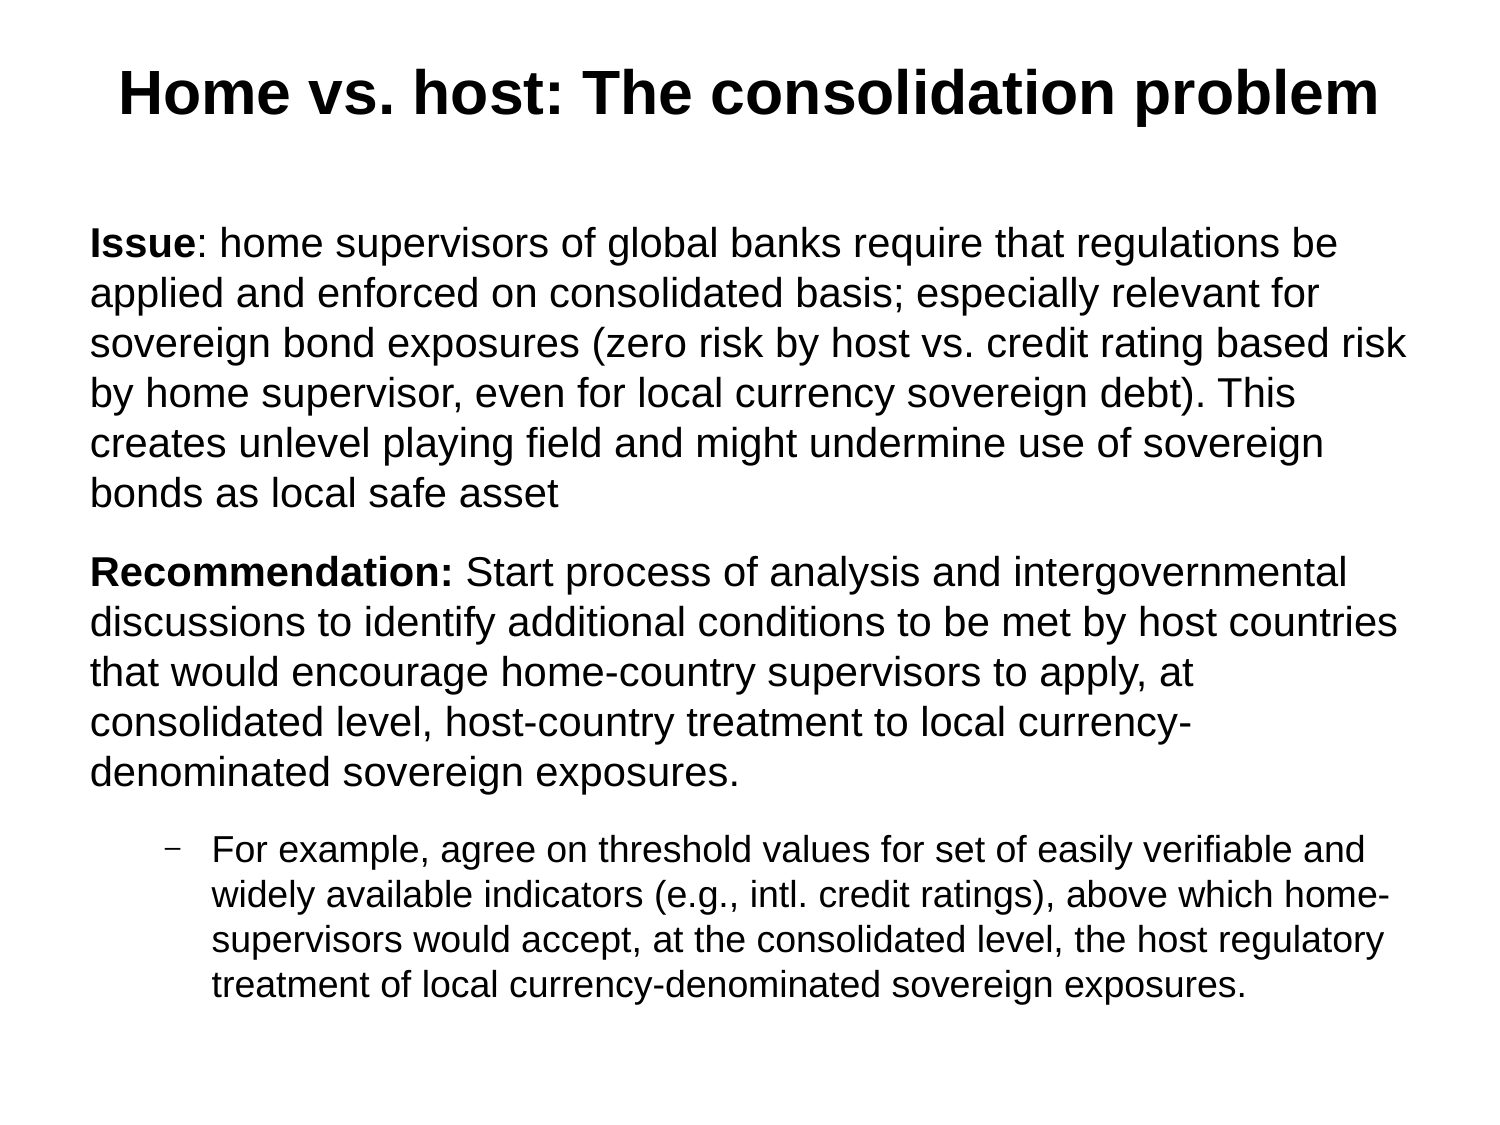

# Home vs. host: The consolidation problem
Issue: home supervisors of global banks require that regulations be applied and enforced on consolidated basis; especially relevant for sovereign bond exposures (zero risk by host vs. credit rating based risk by home supervisor, even for local currency sovereign debt). This creates unlevel playing field and might undermine use of sovereign bonds as local safe asset
Recommendation: Start process of analysis and intergovernmental discussions to identify additional conditions to be met by host countries that would encourage home-country supervisors to apply, at consolidated level, host-country treatment to local currency-denominated sovereign exposures.
For example, agree on threshold values for set of easily verifiable and widely available indicators (e.g., intl. credit ratings), above which home- supervisors would accept, at the consolidated level, the host regulatory treatment of local currency-denominated sovereign exposures.